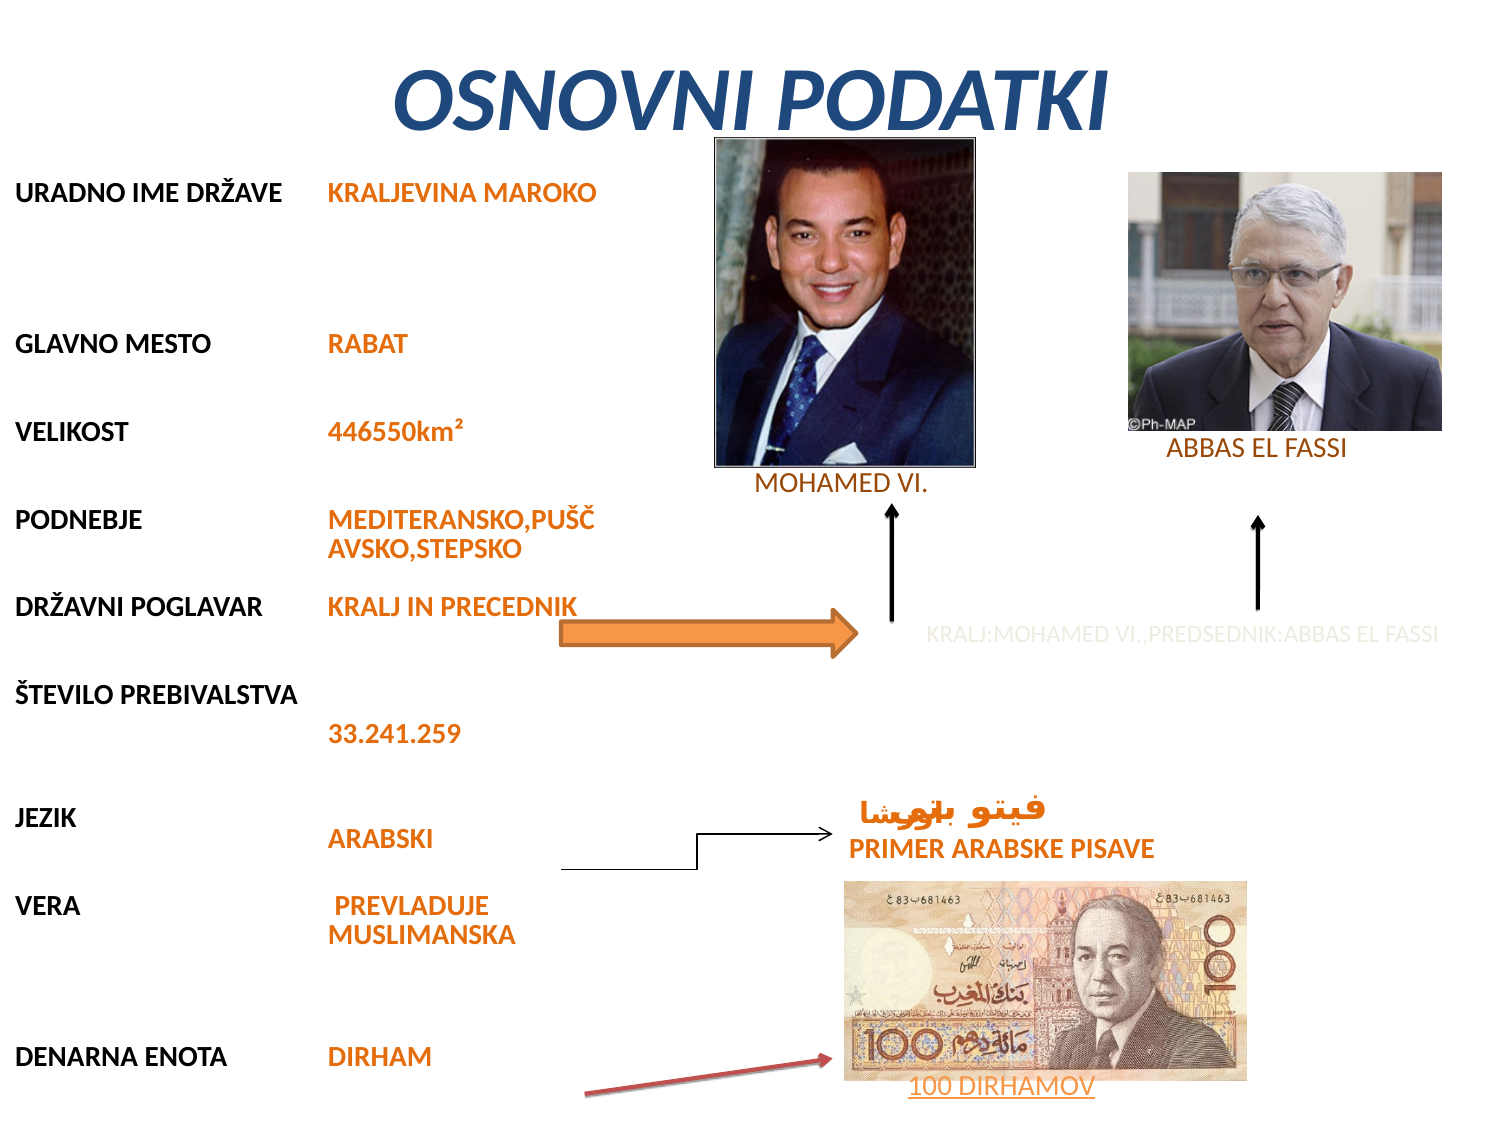

# OSNOVNI PODATKI
| URADNO IME DRŽAVE | KRALJEVINA MAROKO |
| --- | --- |
| GLAVNO MESTO | RABAT |
| VELIKOST | 446550km² |
| PODNEBJE | MEDITERANSKO,PUŠČAVSKO,STEPSKO |
| DRŽAVNI POGLAVAR | KRALJ IN PRECEDNIK |
| ŠTEVILO PREBIVALSTVA | 33.241.259 |
| JEZIK | ARABSKI |
| VERA | PREVLADUJE MUSLIMANSKA |
| DENARNA ENOTA | DIRHAM |
ABBAS EL FASSI
http://www.marocwebo.com/m-abbas-el-fassi-represente-sm-le-roi-aux-obseques-du-president-polonais.html
MOHAMED VI.
https://www.itu.int/newsarchive/pp02/message-king.html
KRALJ:MOHAMED VI.,PREDSEDNIK:ABBAS EL FASSI
فيتو بتي
اورشا
PRIMER ARABSKE PISAVE
100 DIRHAMOV
http://www.leftovercurrency.com/banknotes/morocco/moroccan-dirhams.php